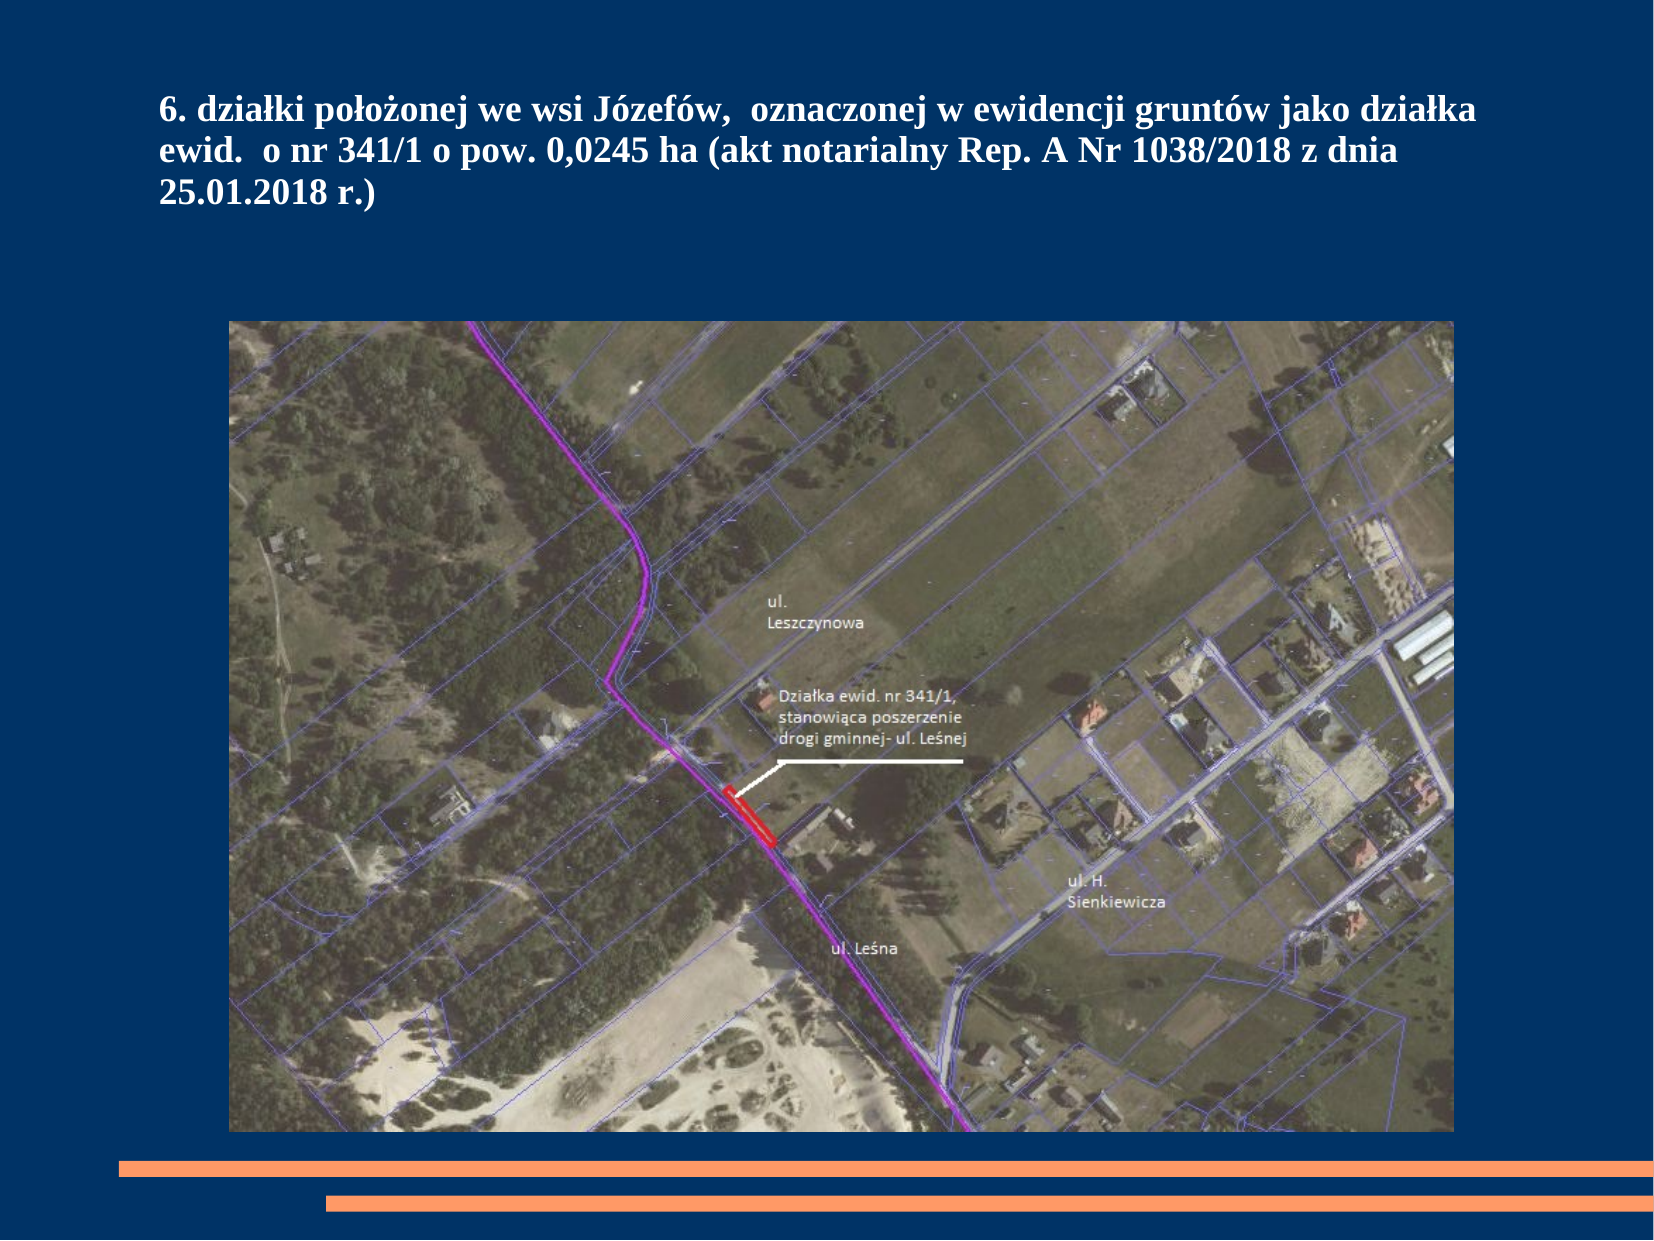

# 6. działki położonej we wsi Józefów, oznaczonej w ewidencji gruntów jako działka ewid. o nr 341/1 o pow. 0,0245 ha (akt notarialny Rep. A Nr 1038/2018 z dnia 25.01.2018 r.)